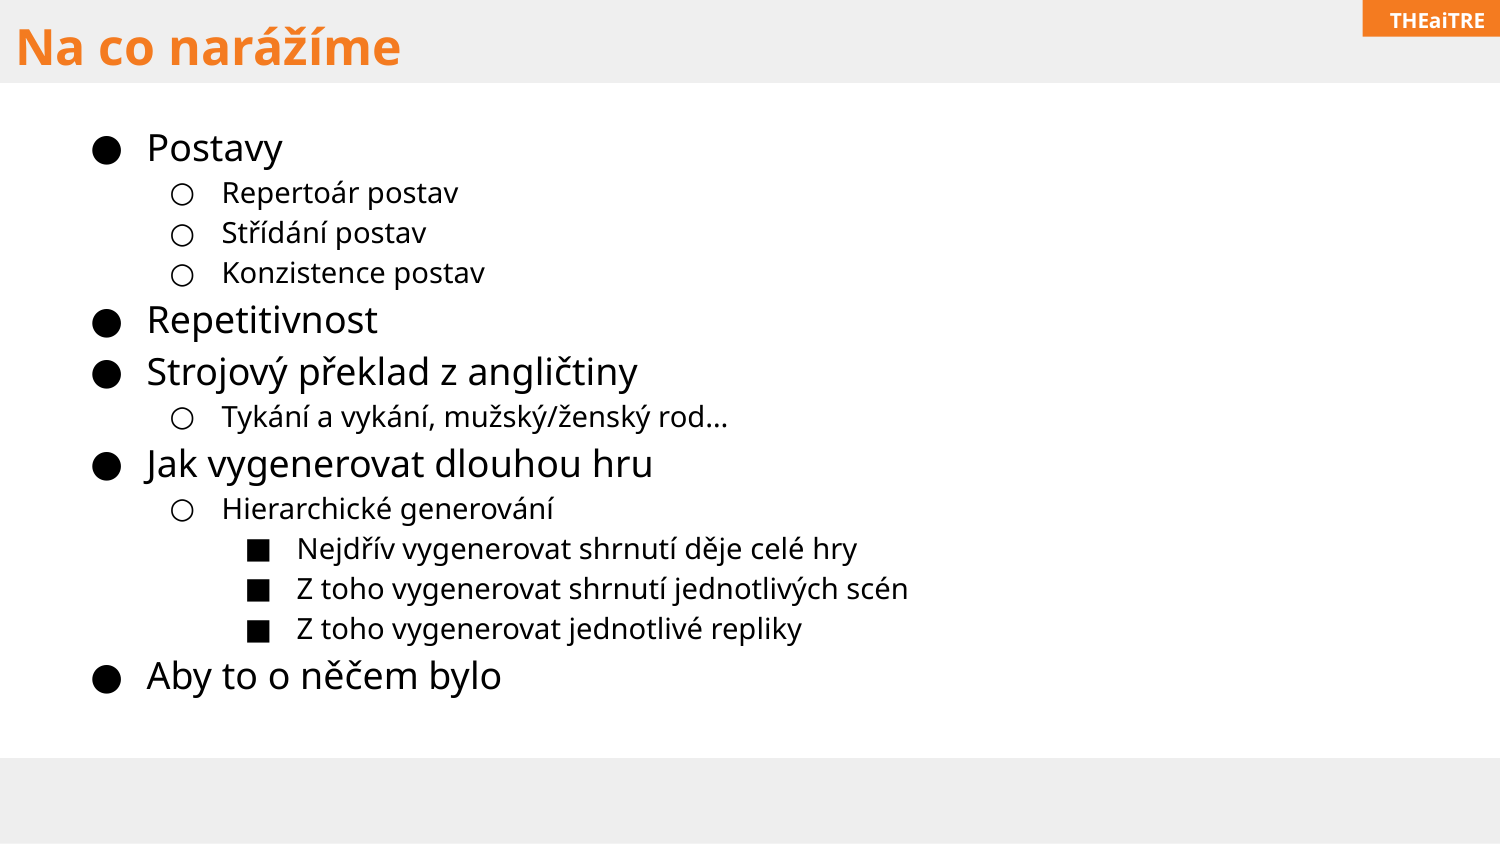

Na co narážíme
THEaiTRE
# Postavy
Repertoár postav
Střídání postav
Konzistence postav
Repetitivnost
Strojový překlad z angličtiny
Tykání a vykání, mužský/ženský rod…
Jak vygenerovat dlouhou hru
Hierarchické generování
Nejdřív vygenerovat shrnutí děje celé hry
Z toho vygenerovat shrnutí jednotlivých scén
Z toho vygenerovat jednotlivé repliky
Aby to o něčem bylo